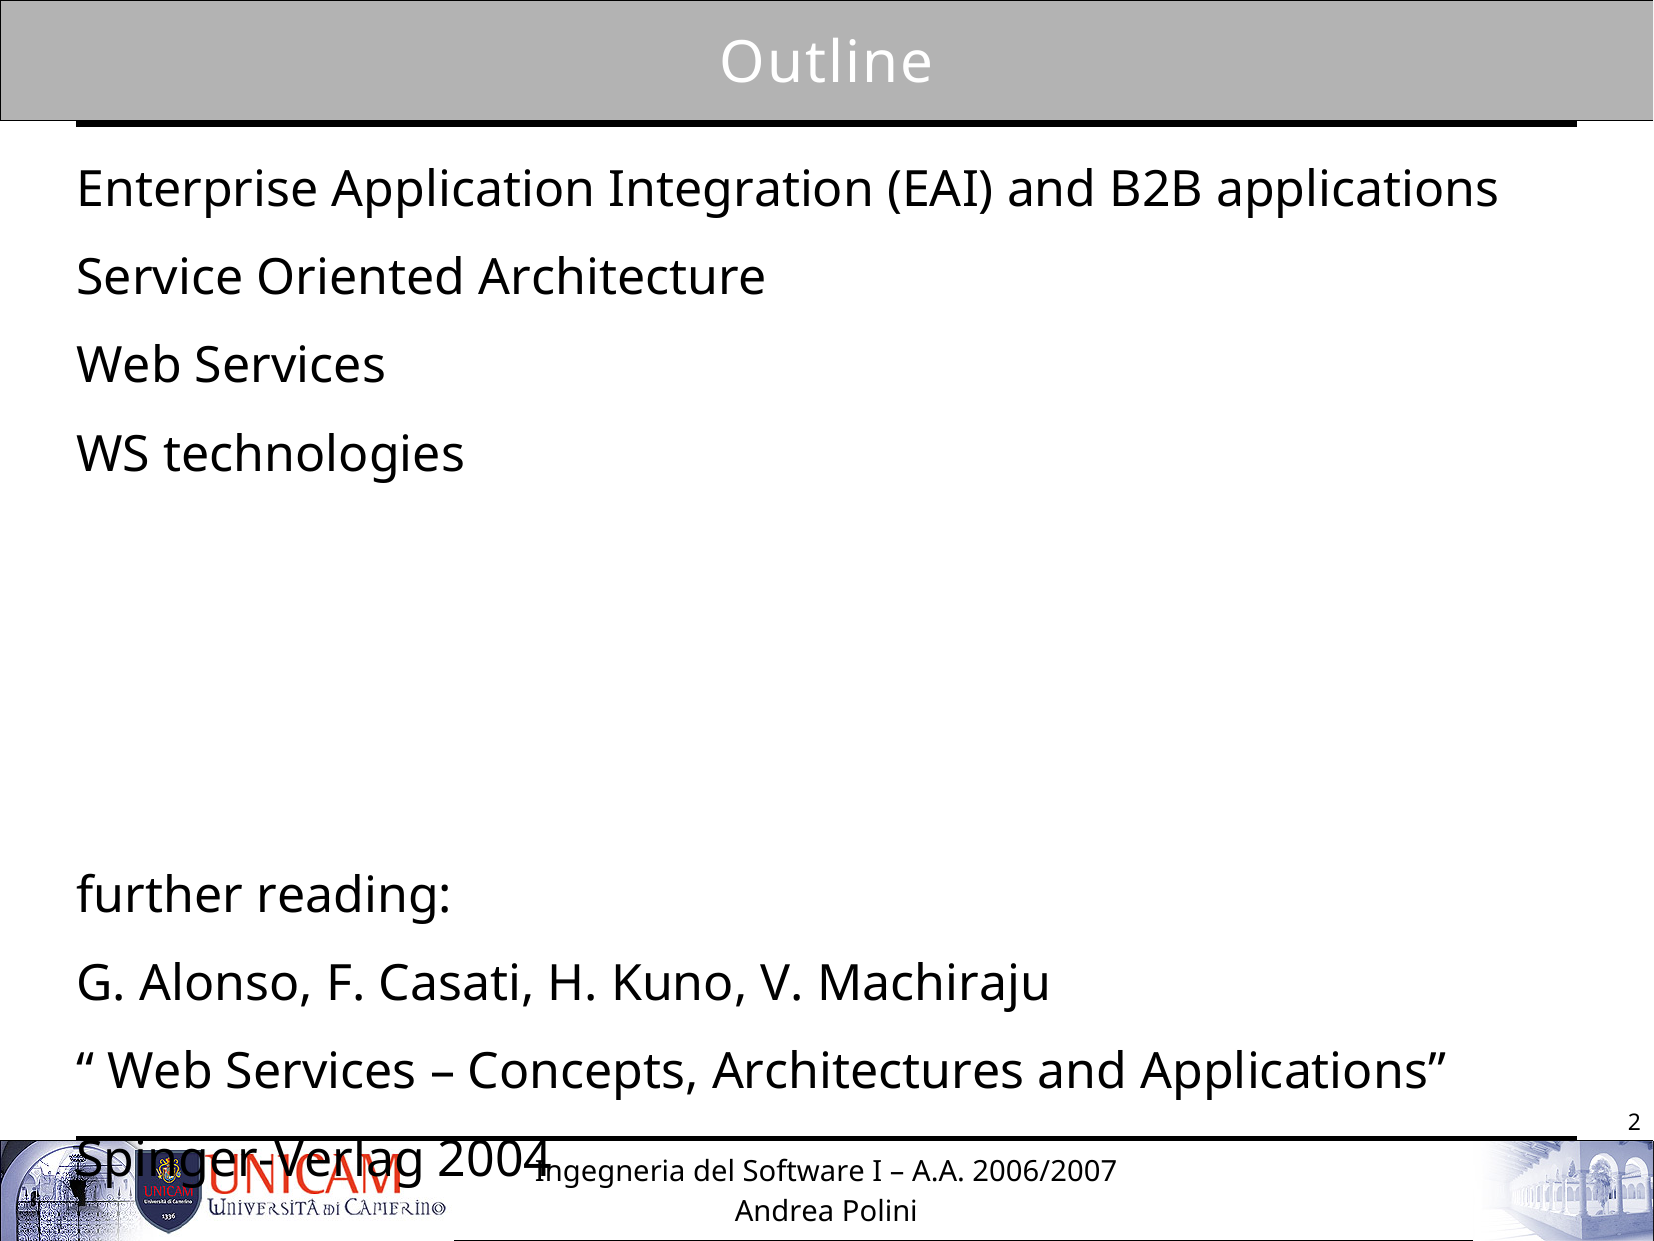

# Outline
Enterprise Application Integration (EAI) and B2B applications
Service Oriented Architecture
Web Services
WS technologies
further reading:
G. Alonso, F. Casati, H. Kuno, V. Machiraju
“ Web Services – Concepts, Architectures and Applications”
Spinger-Verlag 2004
2